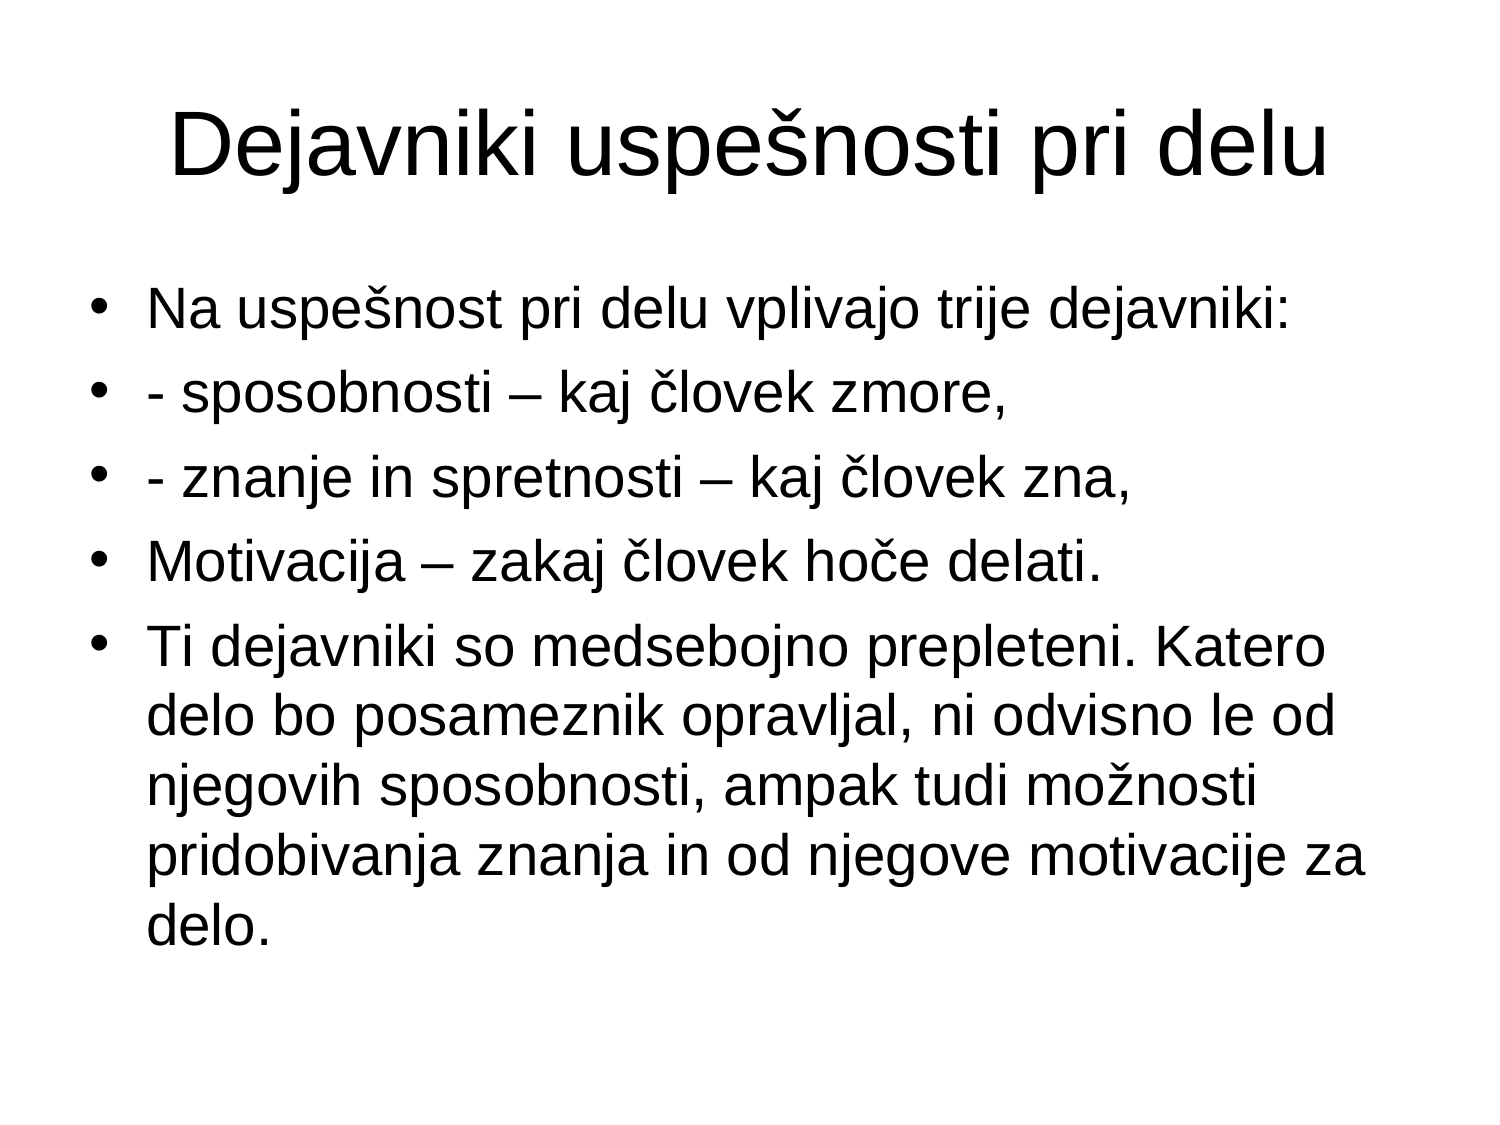

# Dejavniki uspešnosti pri delu
Na uspešnost pri delu vplivajo trije dejavniki:
- sposobnosti – kaj človek zmore,
- znanje in spretnosti – kaj človek zna,
Motivacija – zakaj človek hoče delati.
Ti dejavniki so medsebojno prepleteni. Katero delo bo posameznik opravljal, ni odvisno le od njegovih sposobnosti, ampak tudi možnosti pridobivanja znanja in od njegove motivacije za delo.